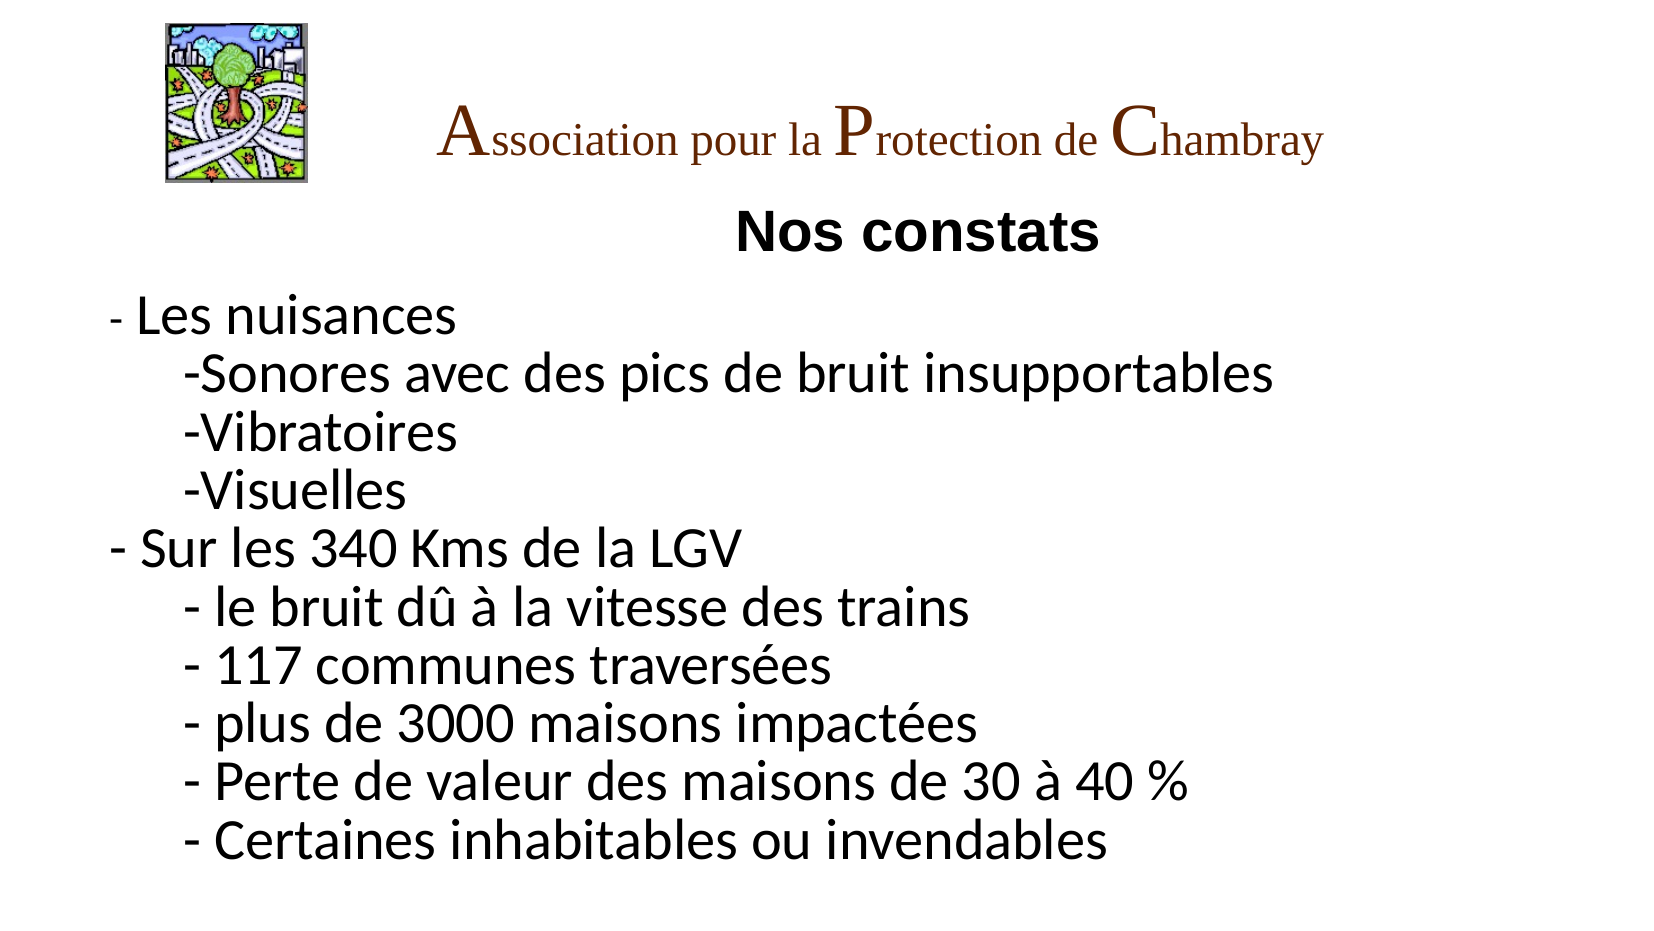

Association pour la Protection de Chambray
Nos constats
- Les nuisances
	-Sonores avec des pics de bruit insupportables
	-Vibratoires
	-Visuelles
- Sur les 340 Kms de la LGV
	- le bruit dû à la vitesse des trains
	- 117 communes traversées
	- plus de 3000 maisons impactées
	- Perte de valeur des maisons de 30 à 40 %
	- Certaines inhabitables ou invendables